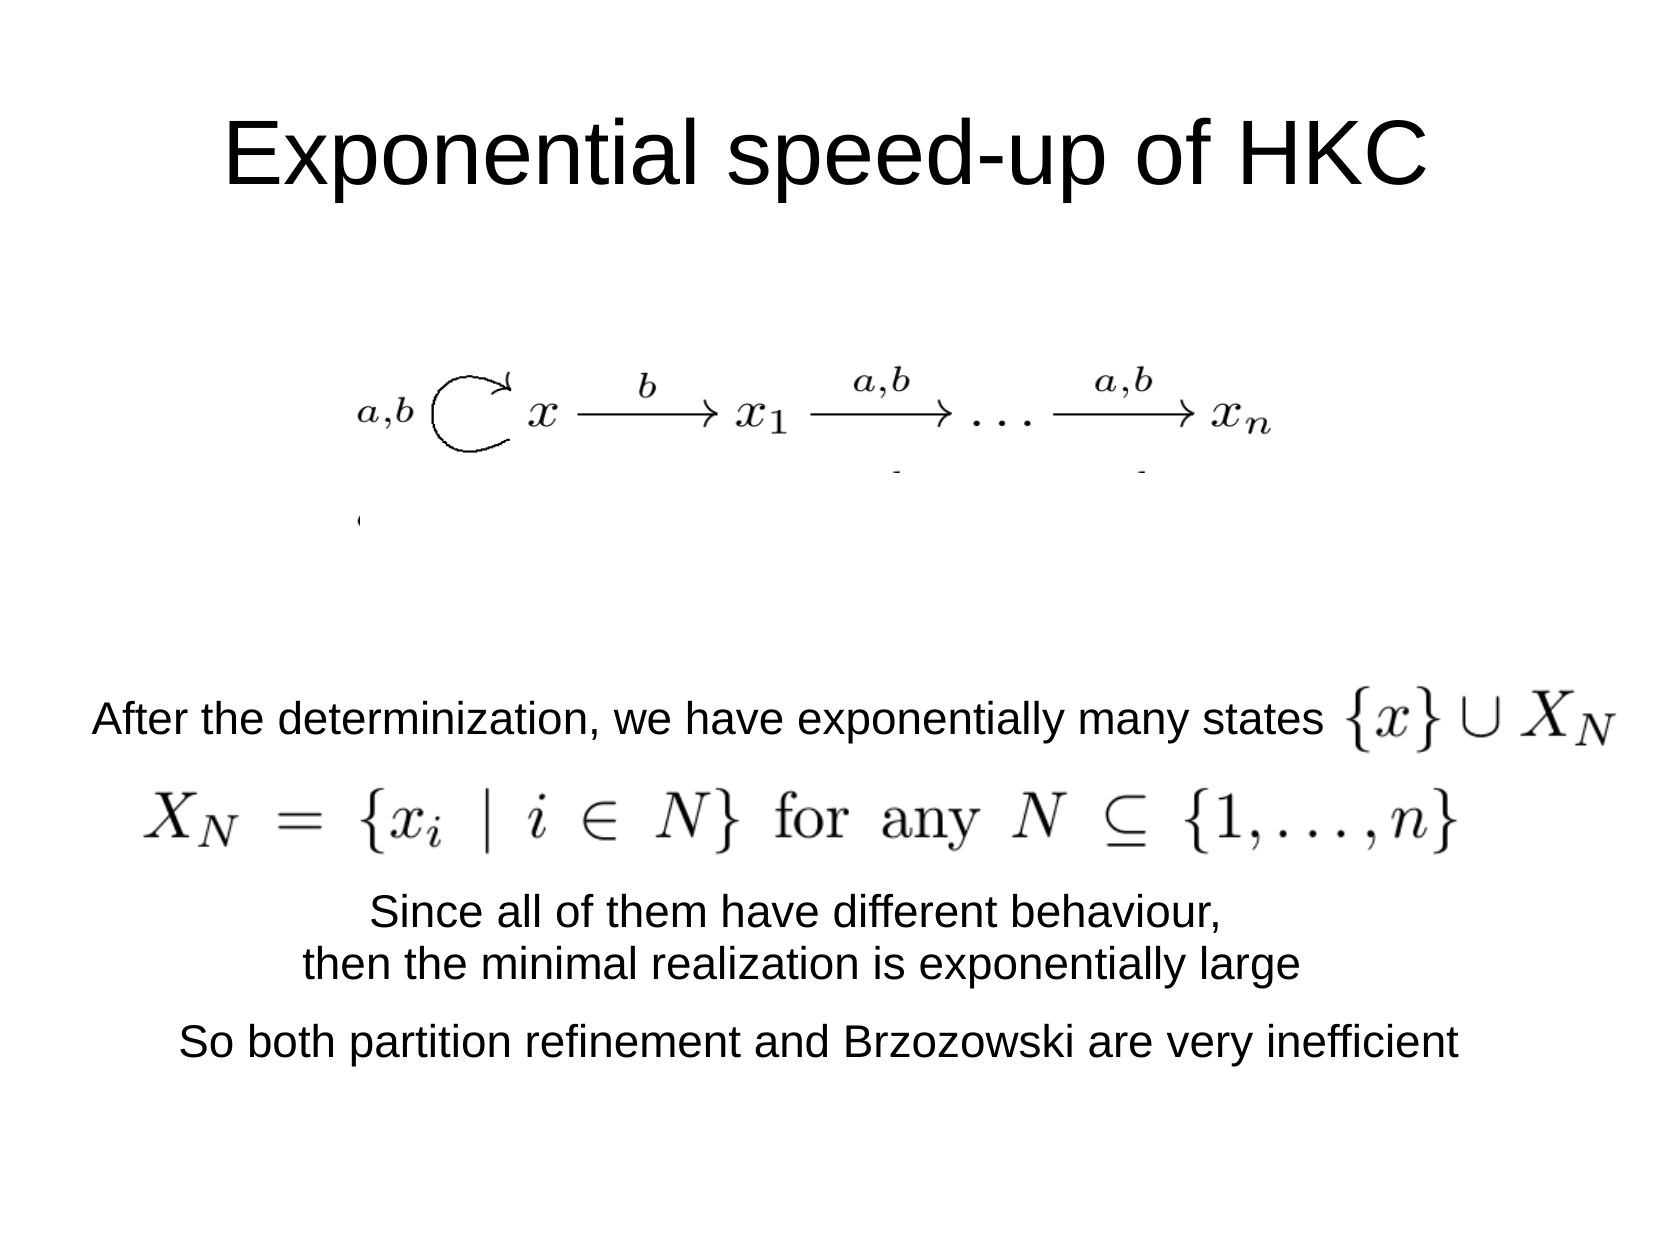

# Exponential speed-up of HKC
After the determinization, we have exponentially many states
Since all of them have different behaviour,
then the minimal realization is exponentially large
So both partition refinement and Brzozowski are very inefficient